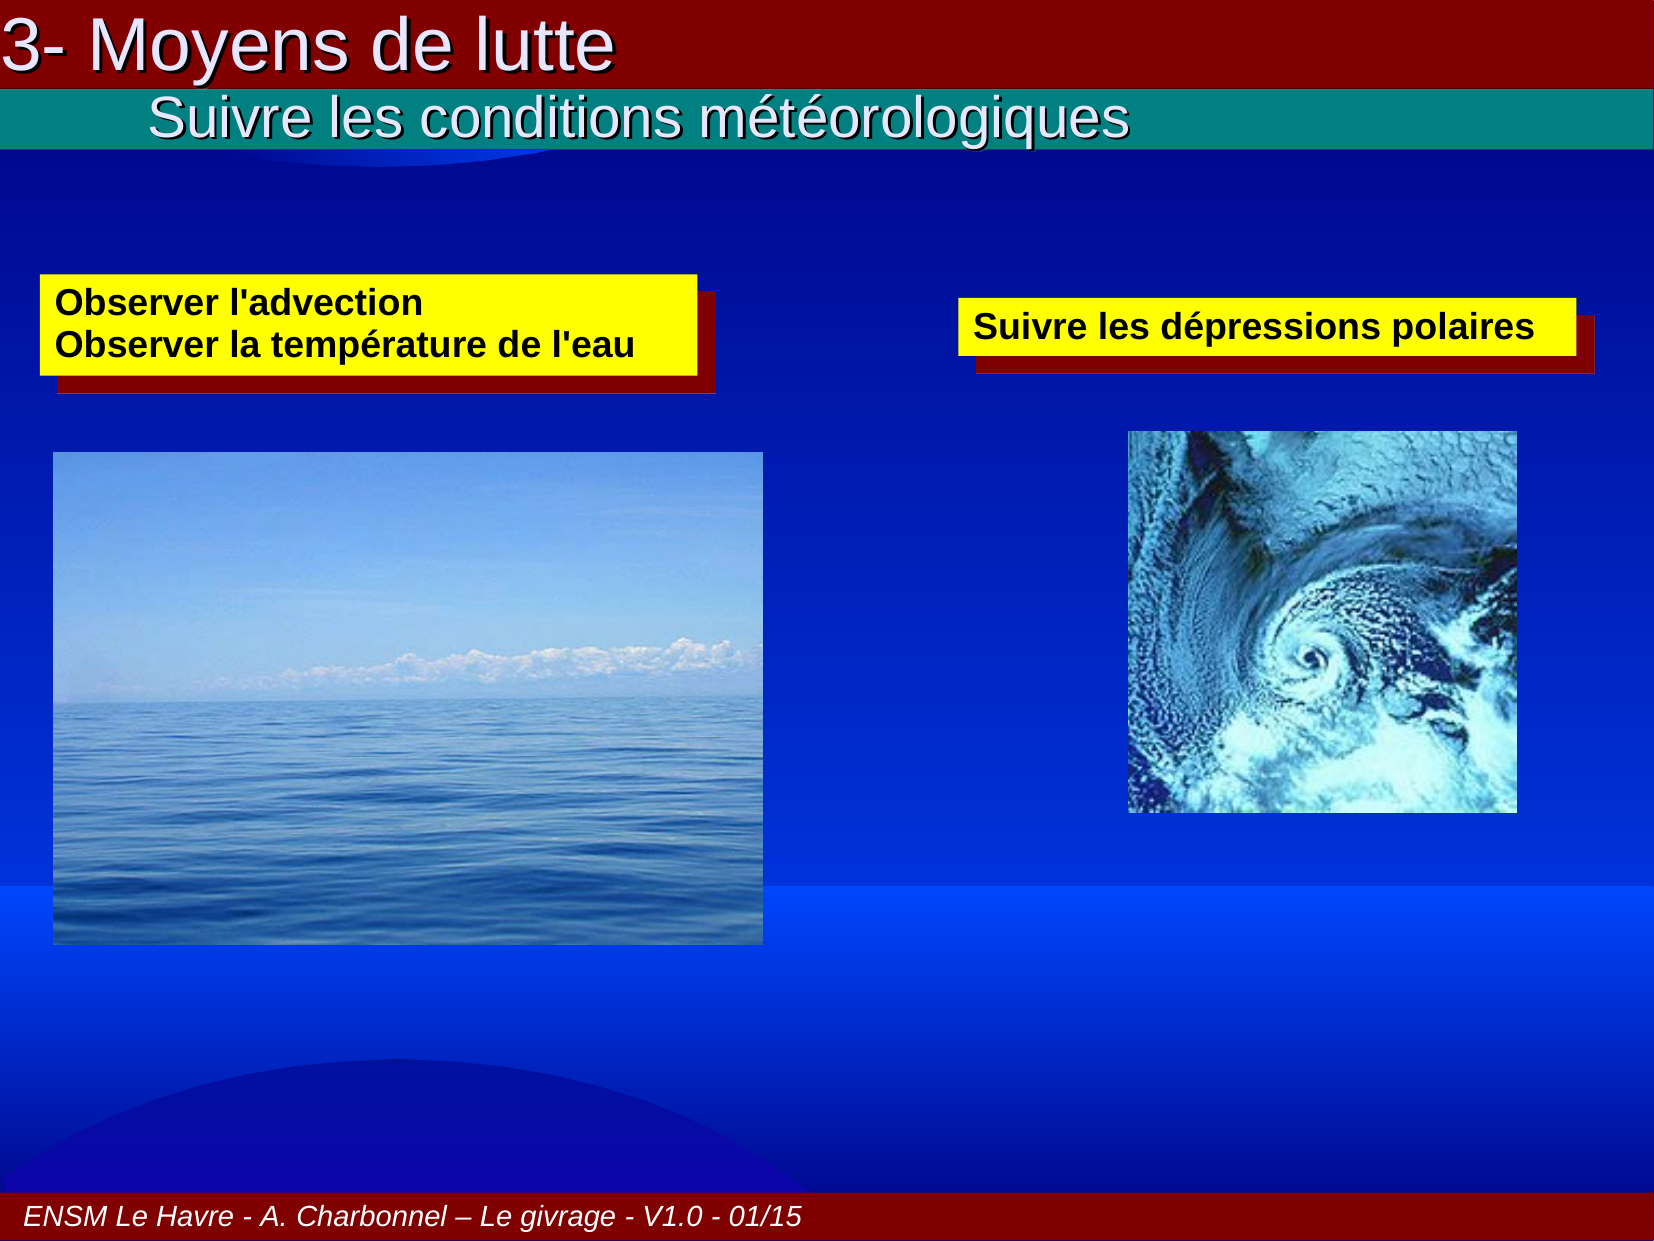

3- Moyens de lutte
# Suivre les conditions météorologiques
Observer l'advection
Observer la température de l'eau
Suivre les dépressions polaires
 ENSM Le Havre - A. Charbonnel – Le givrage - V1.0 - 01/15